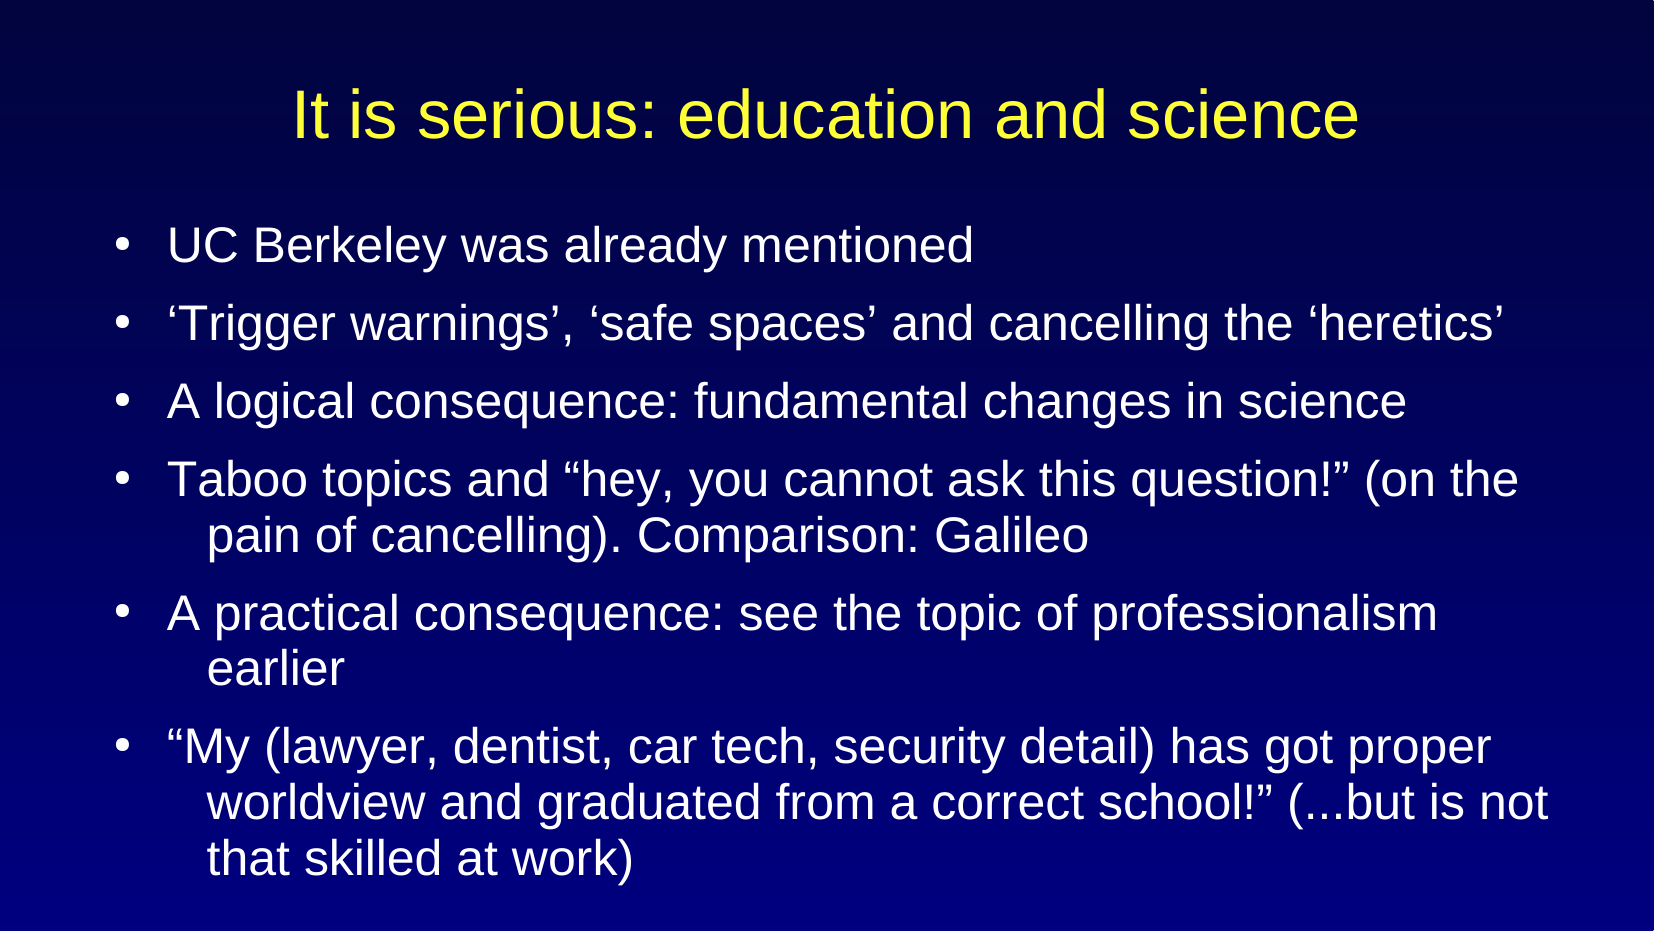

# It is serious: education and science
UC Berkeley was already mentioned
‘Trigger warnings’, ‘safe spaces’ and cancelling the ‘heretics’
A logical consequence: fundamental changes in science
Taboo topics and “hey, you cannot ask this question!” (on the pain of cancelling). Comparison: Galileo
A practical consequence: see the topic of professionalism earlier
“My (lawyer, dentist, car tech, security detail) has got proper worldview and graduated from a correct school!” (...but is not that skilled at work)